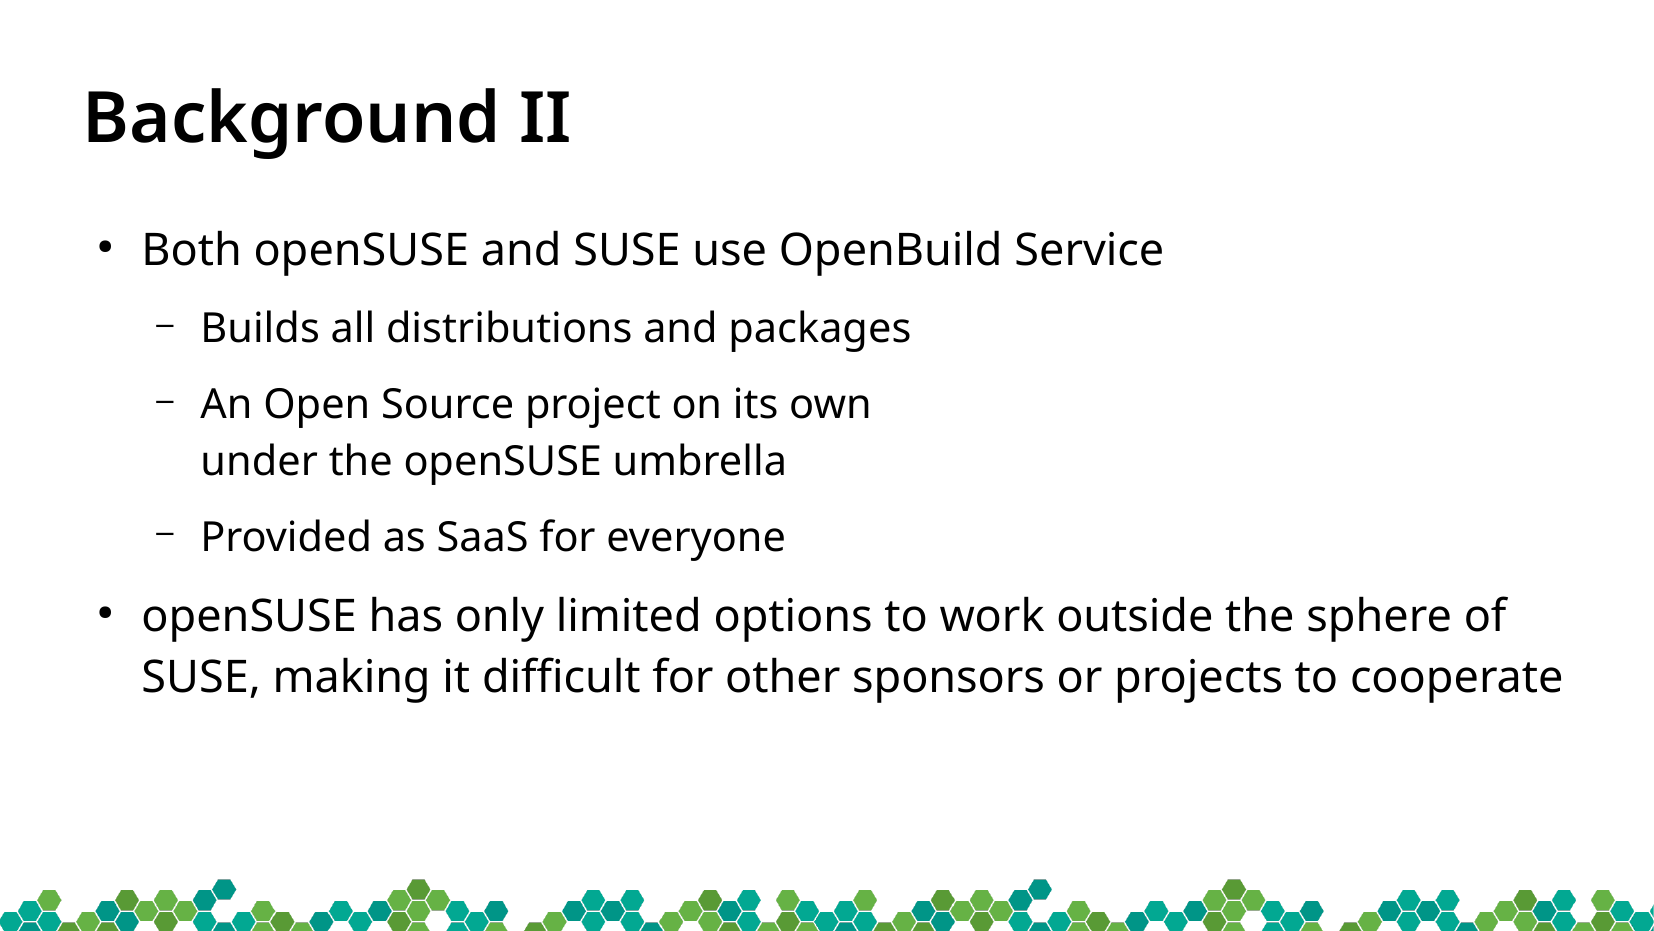

# Background II
Both openSUSE and SUSE use OpenBuild Service
Builds all distributions and packages
An Open Source project on its own
under the openSUSE umbrella
Provided as SaaS for everyone
openSUSE has only limited options to work outside the sphere of SUSE, making it difficult for other sponsors or projects to cooperate